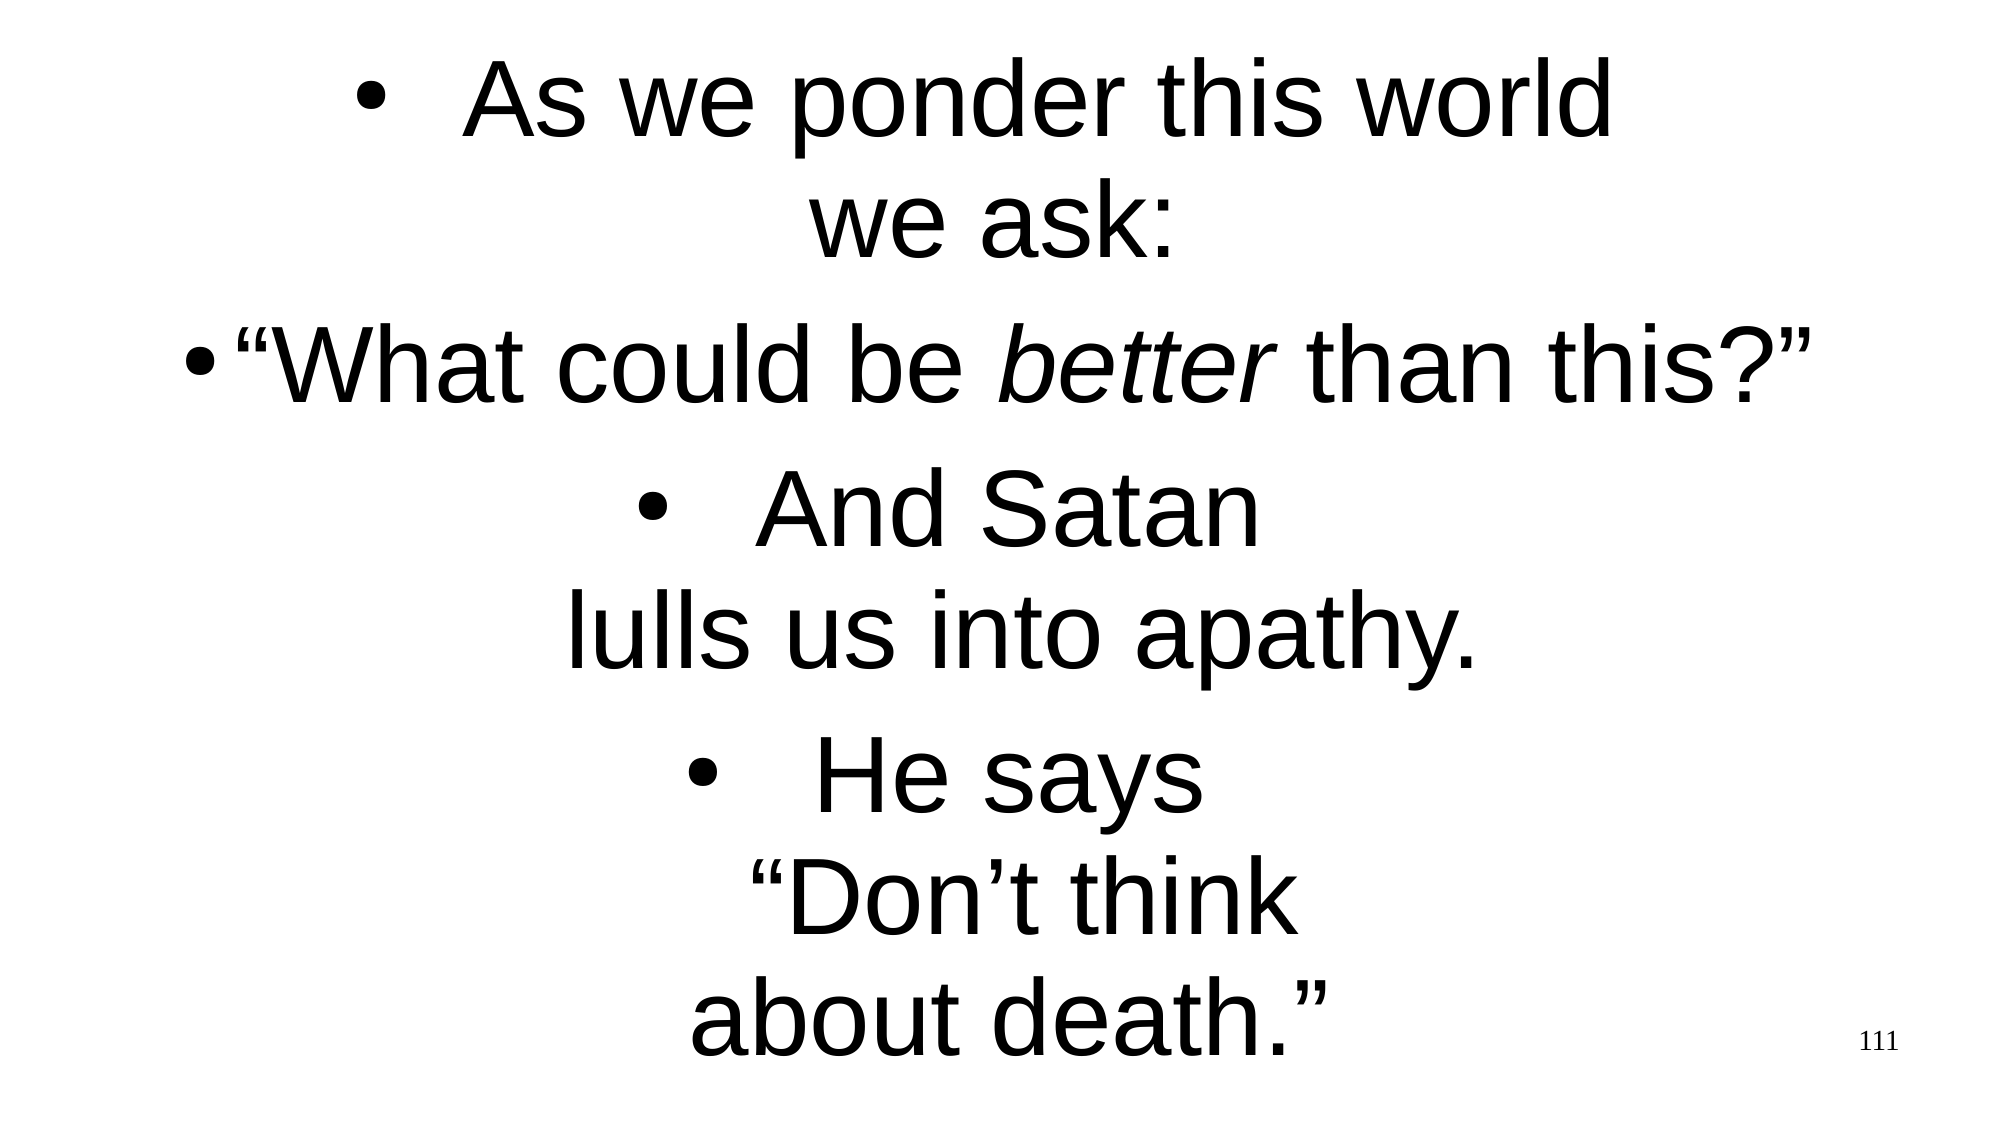

# As we ponder this world we ask:
“What could be better than this?”
And Satan
lulls us into apathy.
He says
“Don’t think
about death.”
111